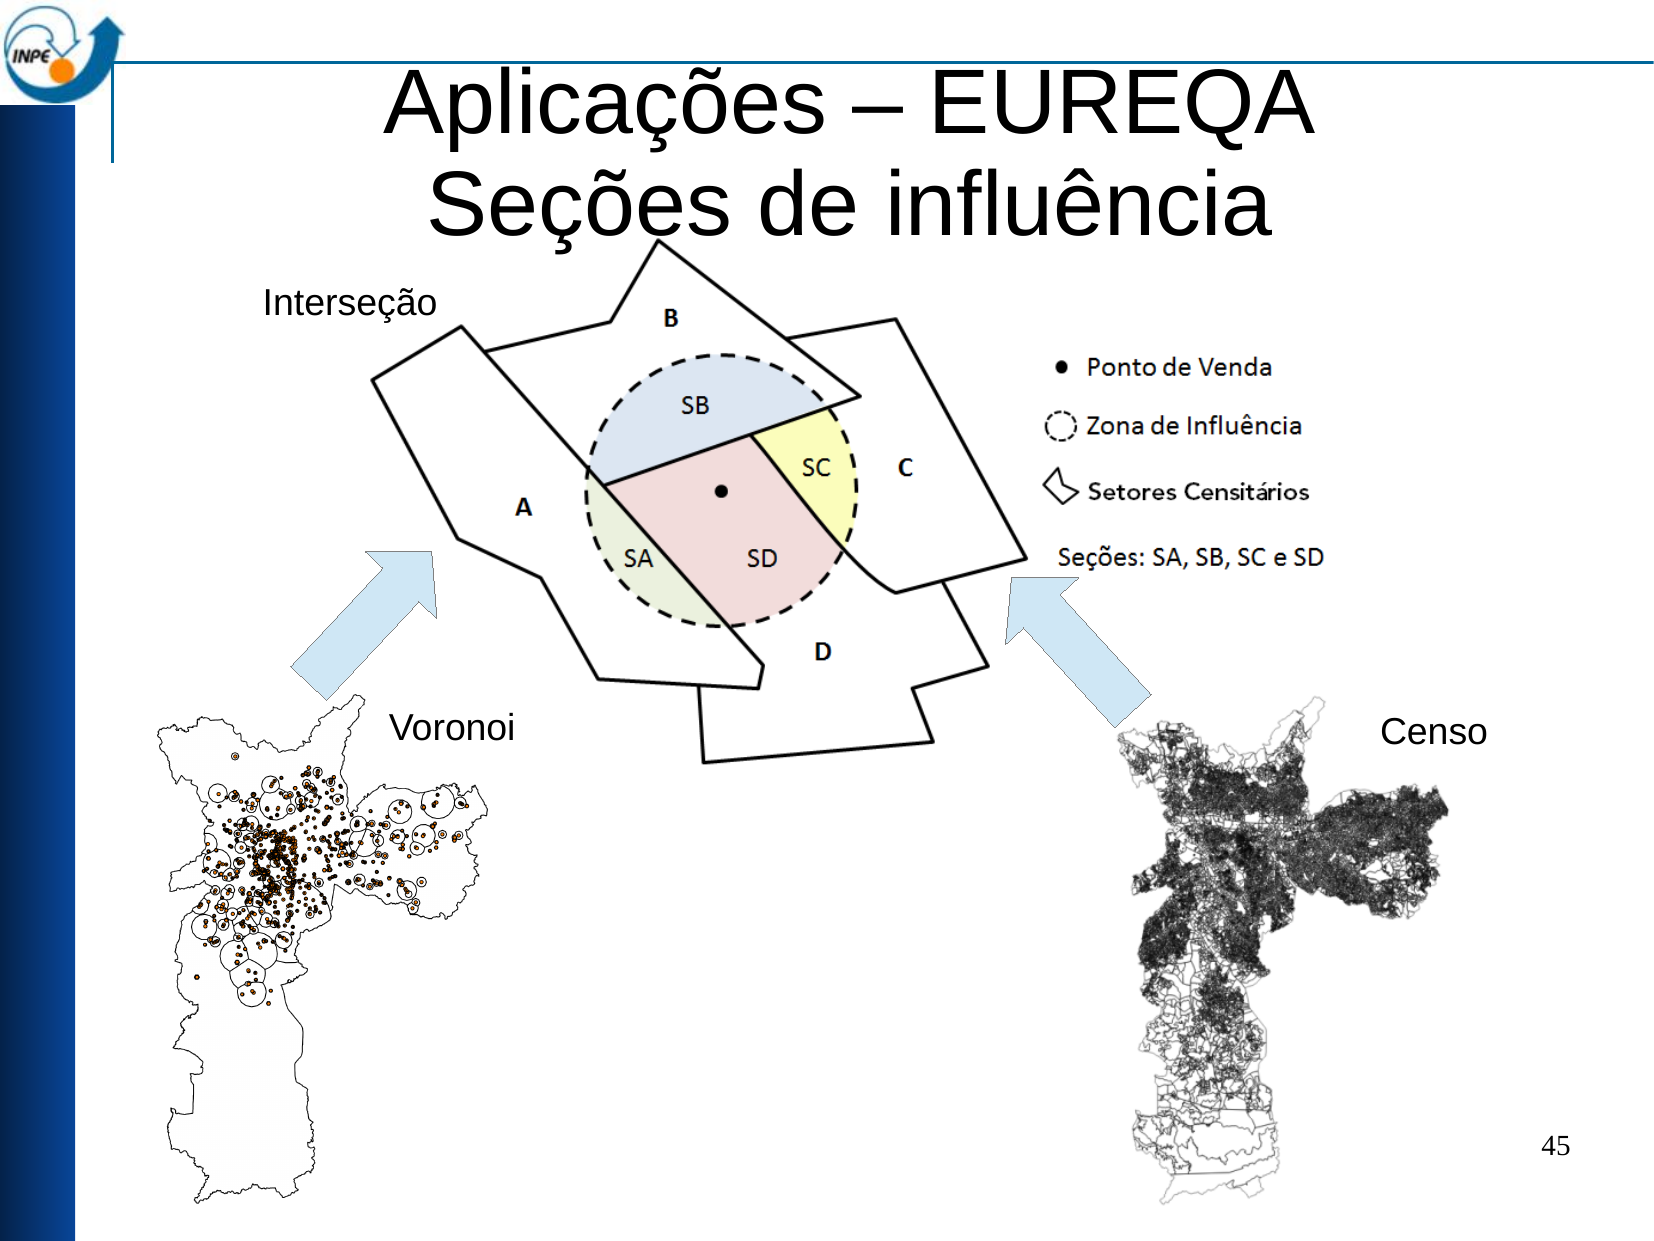

# Aplicações – EUREQA Seções de influência
Interseção
Voronoi
Censo
45